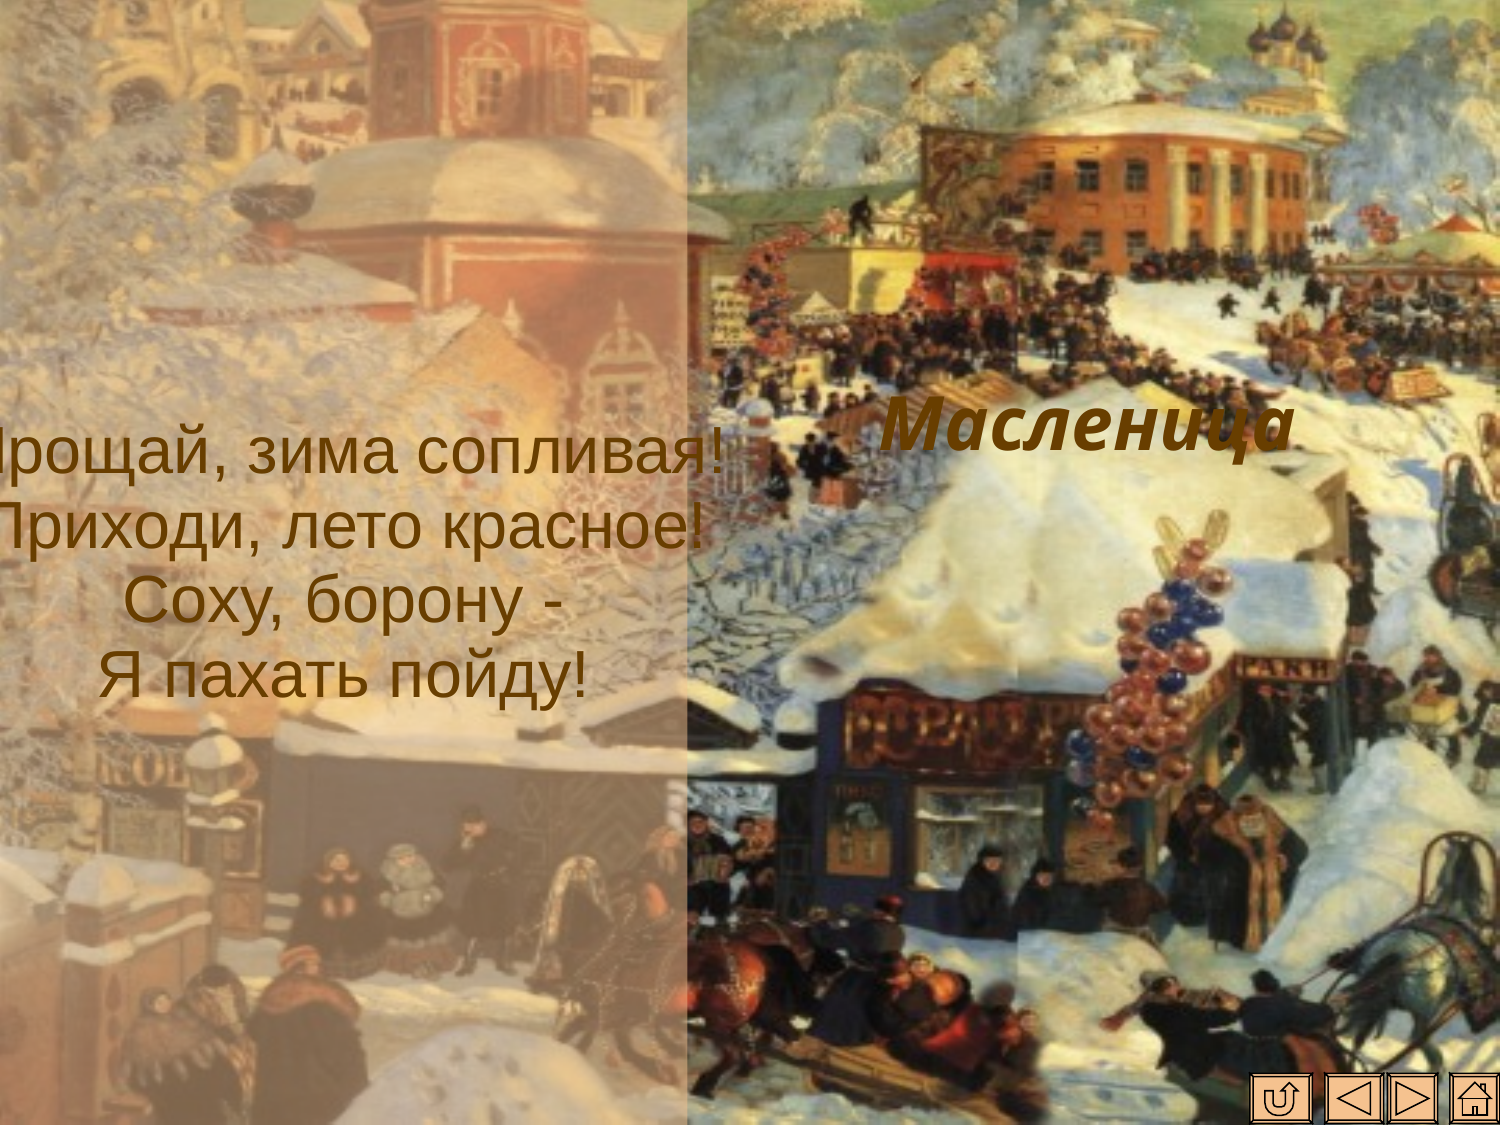

Прощай, зима сопливая!
Приходи, лето красное!
Соху, борону -
Я пахать пойду!
Масленица